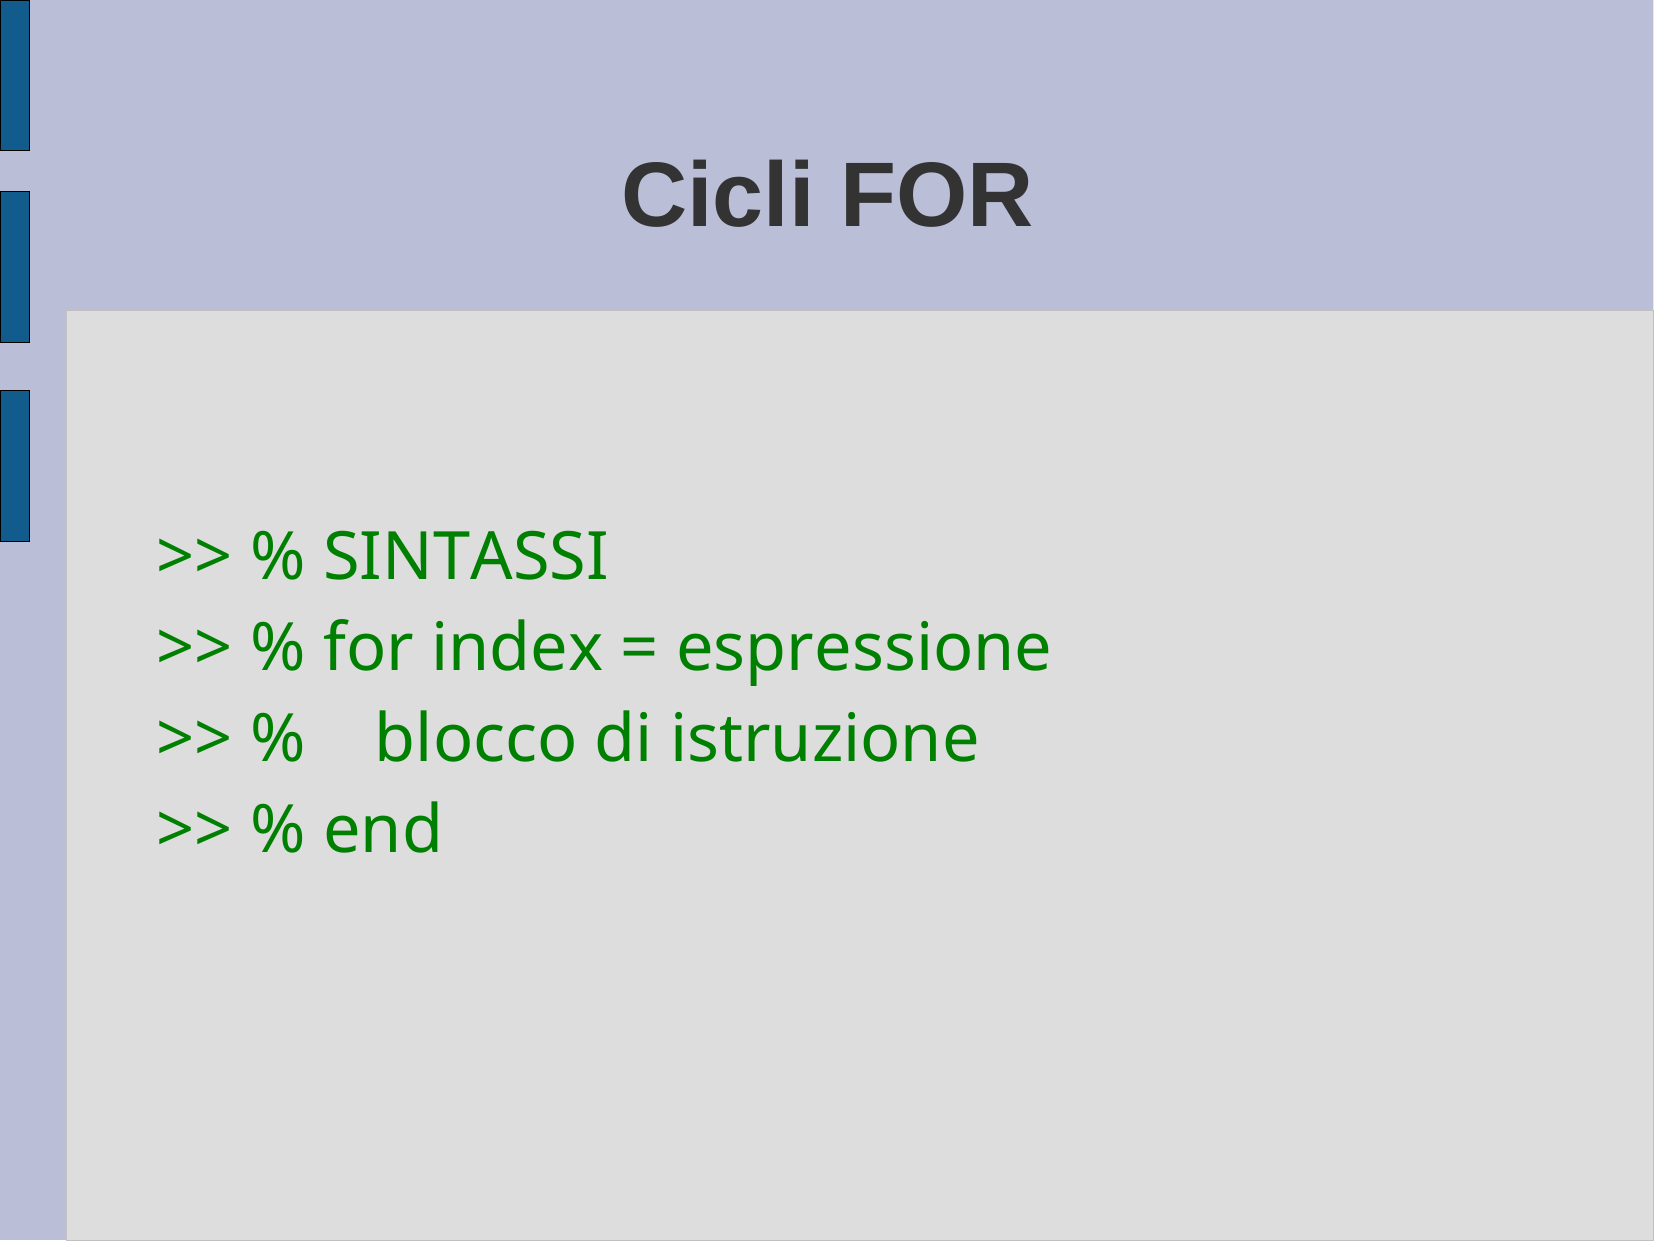

# Cicli FOR
>> % SINTASSI
>> % for index = espressione
>> % blocco di istruzione
>> % end